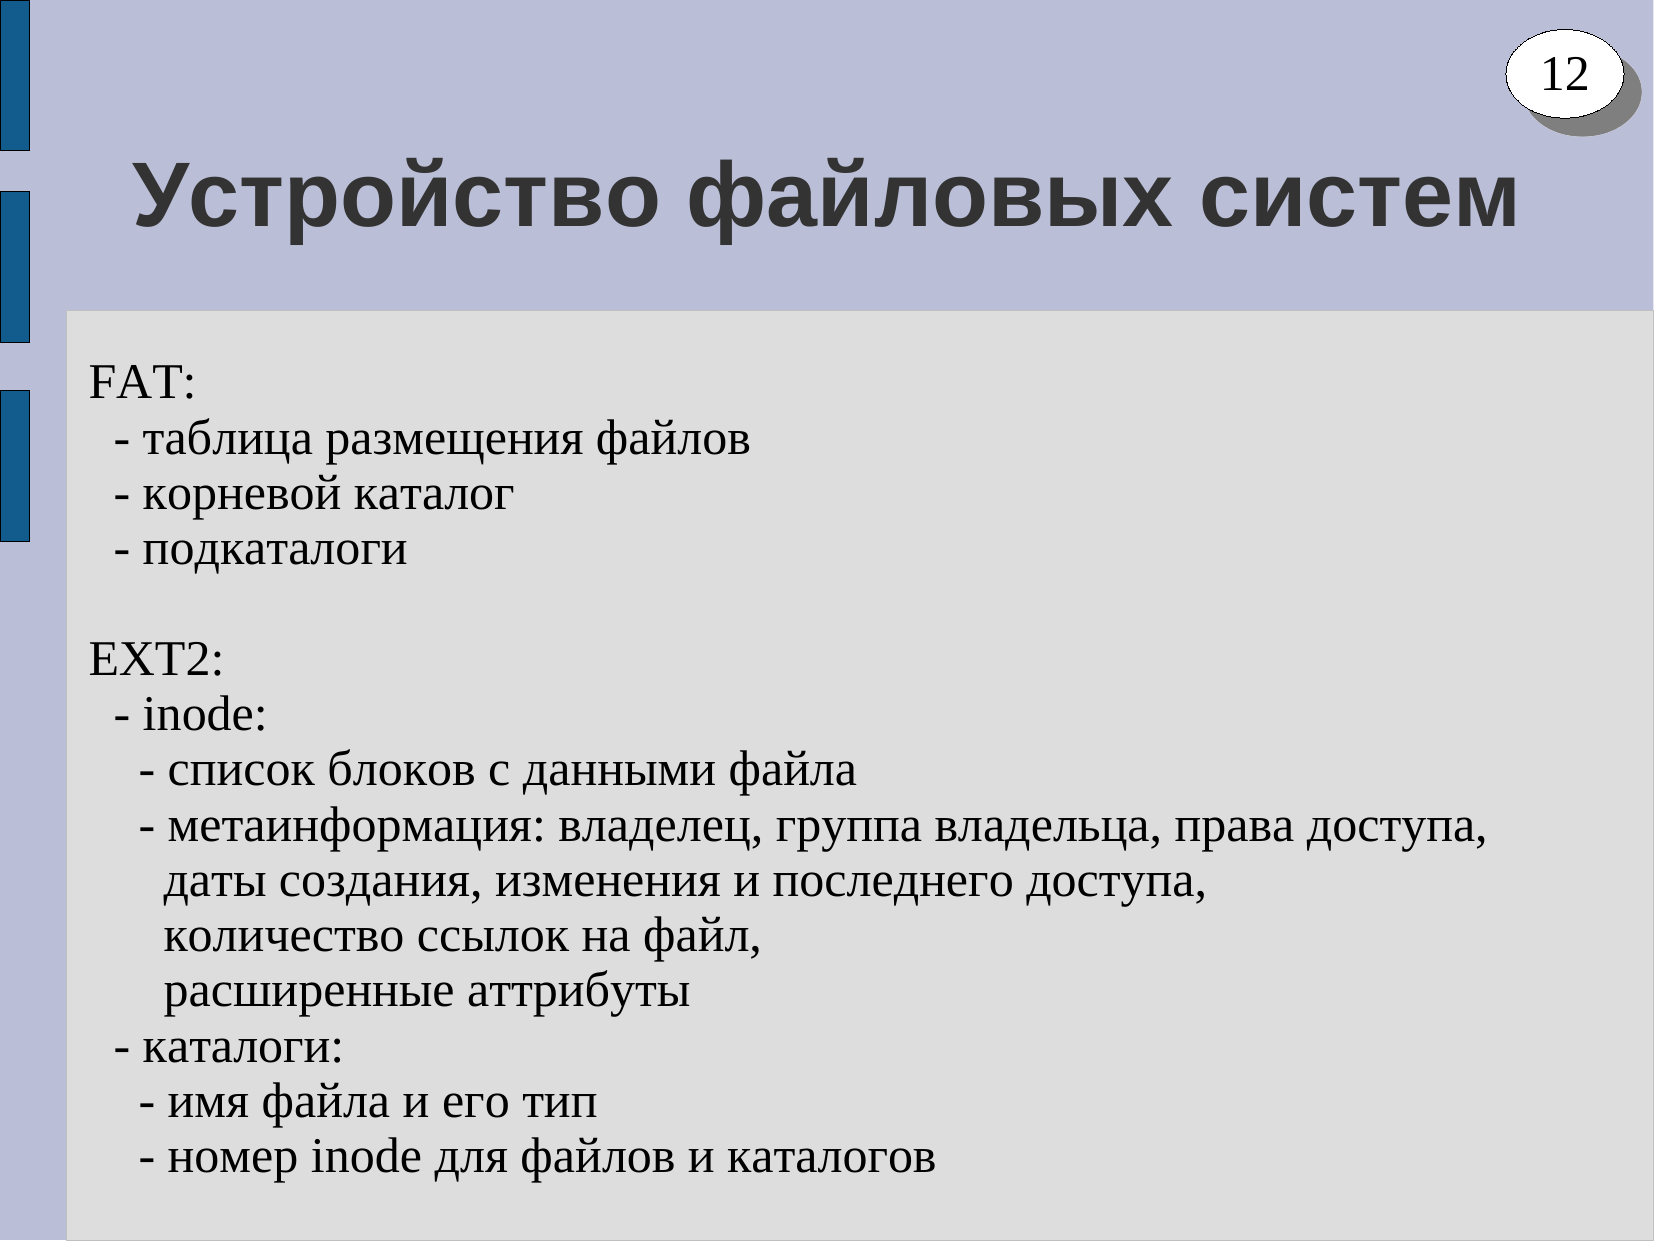

12
# Устройство файловых систем
FAT:
 - таблица размещения файлов
 - корневой каталог
 - подкаталоги
EXT2:
 - inode:
 - список блоков с данными файла
 - метаинформация: владелец, группа владельца, права доступа,
 даты создания, изменения и последнего доступа,
 количество ссылок на файл,
 расширенные аттрибуты
 - каталоги:
 - имя файла и его тип
 - номер inode для файлов и каталогов